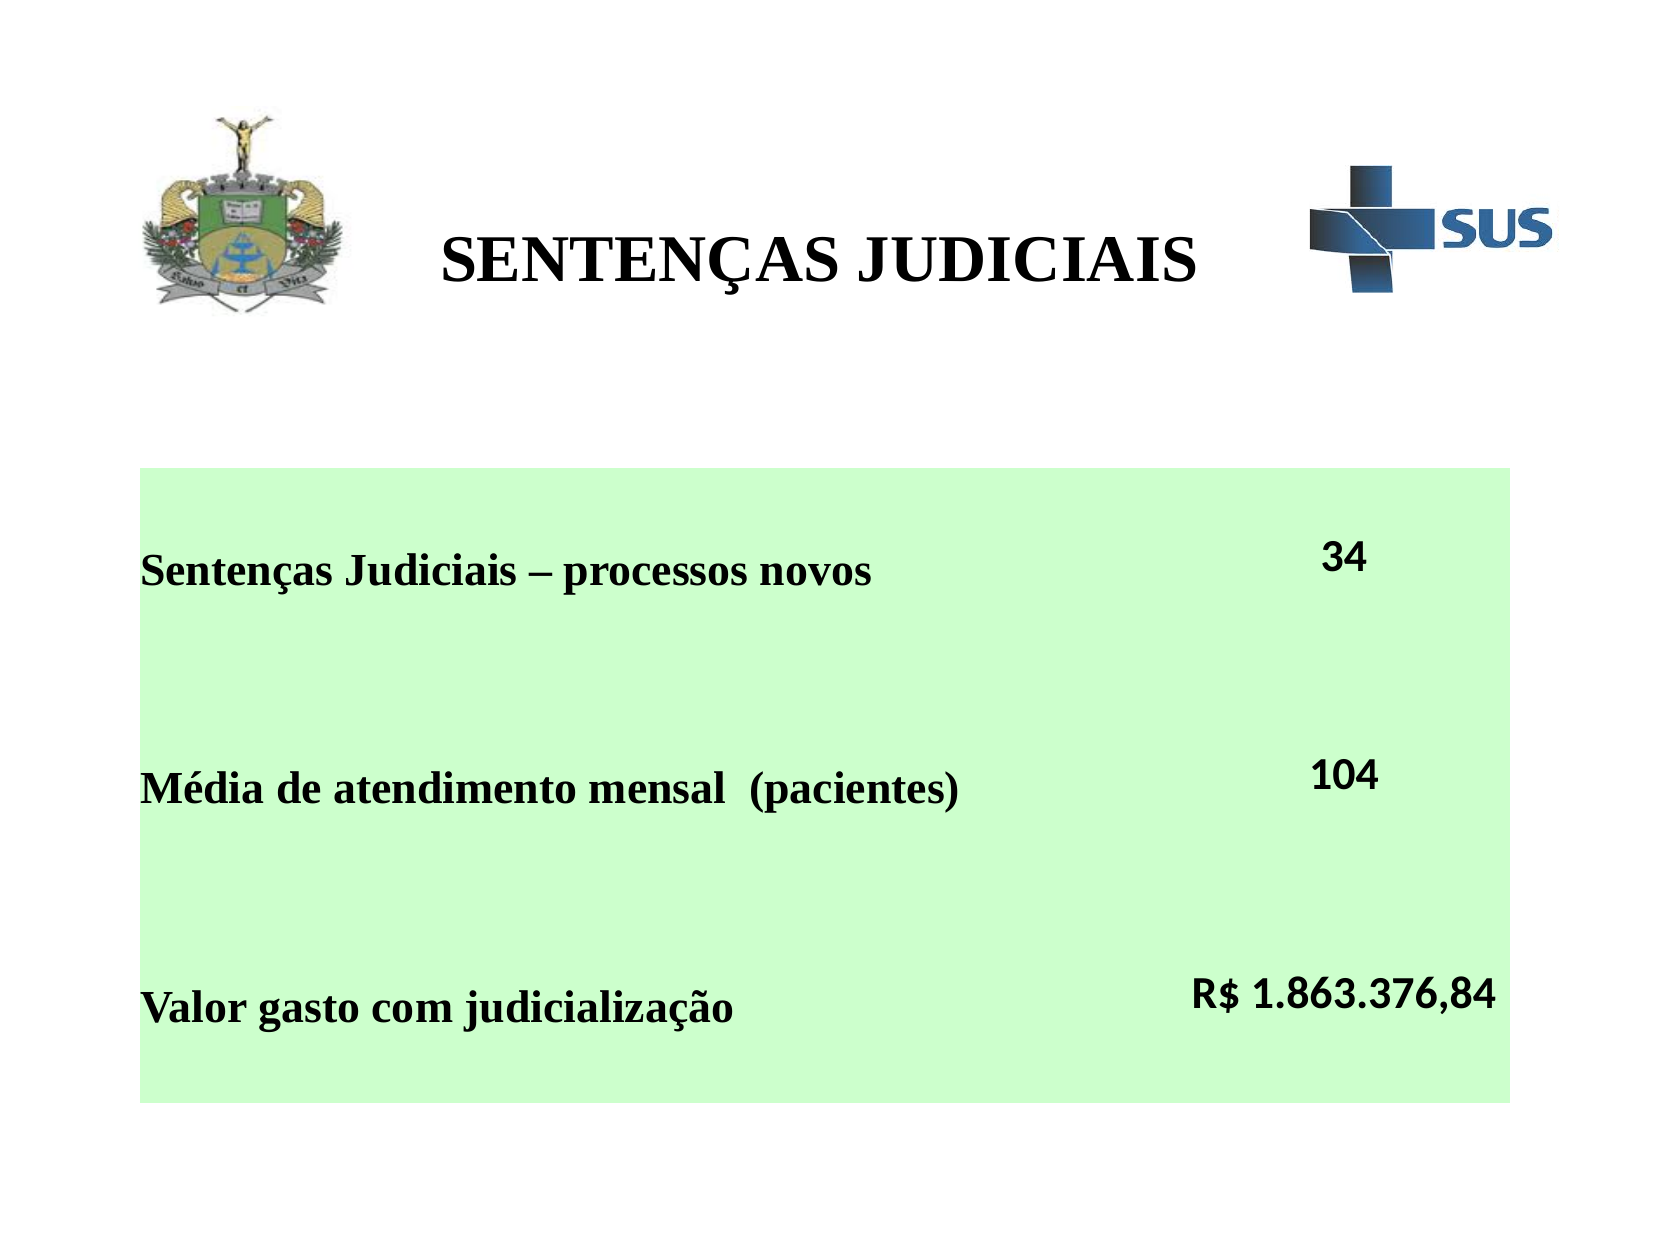

SENTENÇAS JUDICIAIS
| Sentenças Judiciais – processos novos | 34 |
| --- | --- |
| Média de atendimento mensal (pacientes) | 104 |
| Valor gasto com judicialização | R$ 1.863.376,84 |